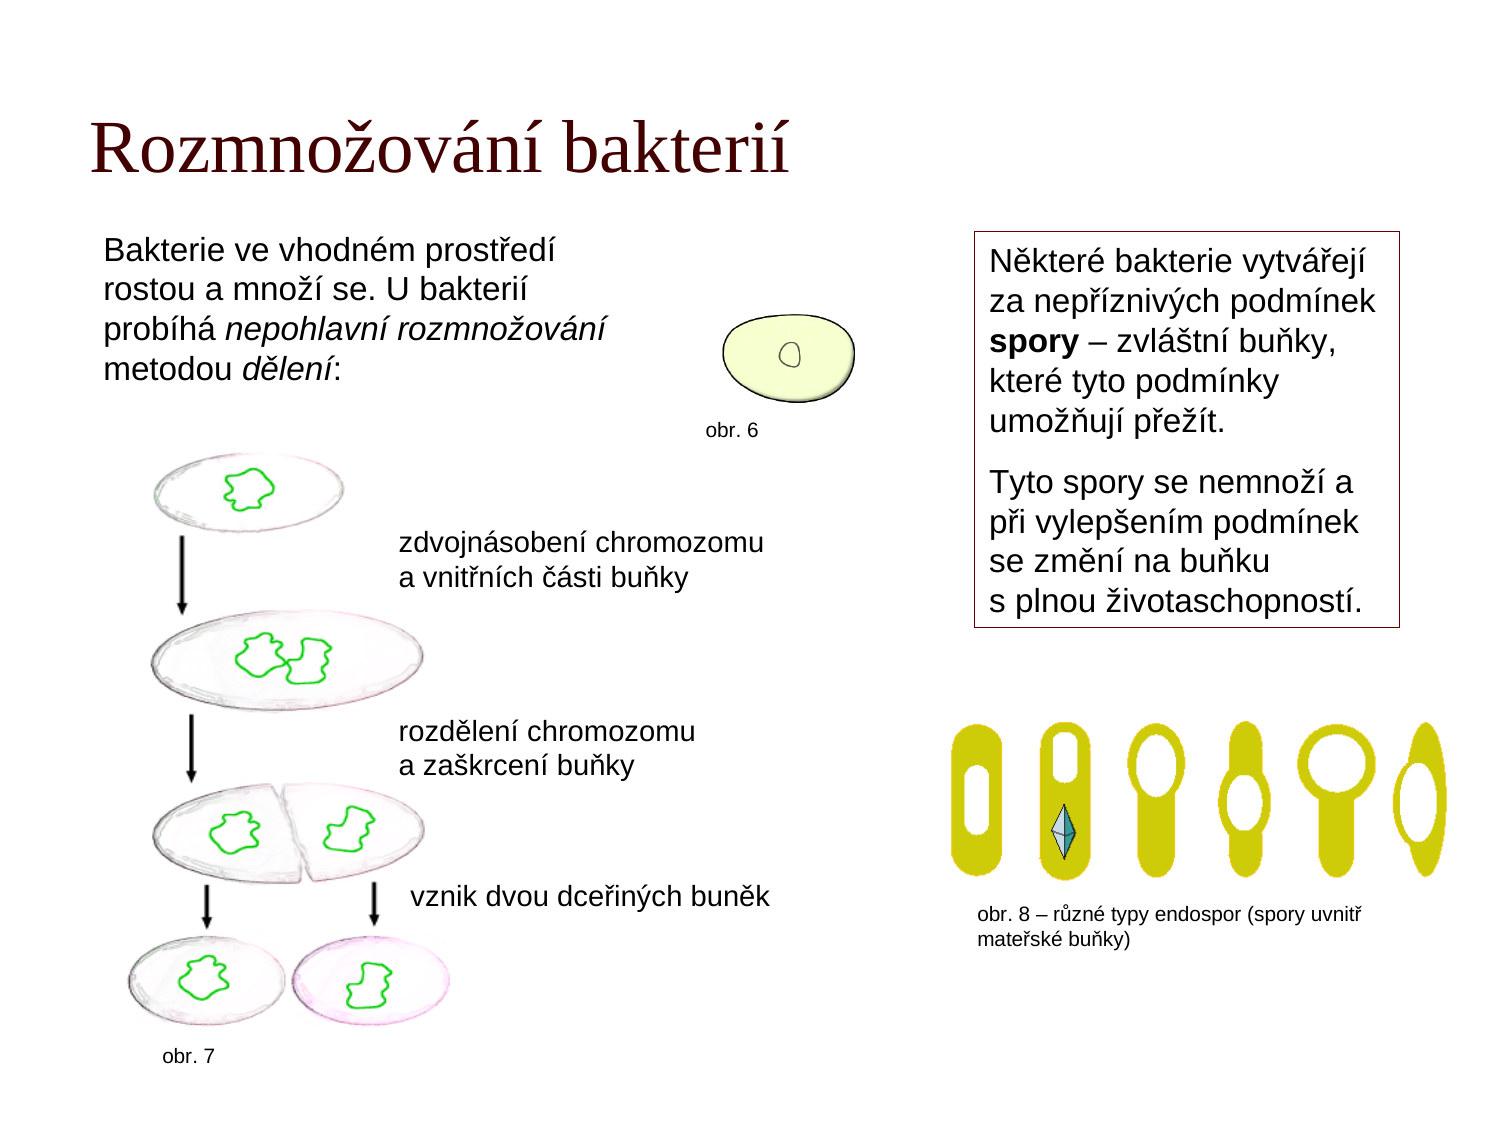

# Rozmnožování bakterií
Bakterie ve vhodném prostředí rostou a množí se. U bakterií probíhá nepohlavní rozmnožování metodou dělení:
Některé bakterie vytvářejí za nepříznivých podmínek spory – zvláštní buňky, které tyto podmínky umožňují přežít.
Tyto spory se nemnoží a
při vylepšením podmínek
se změní na buňku
s plnou životaschopností.
obr. 6
obr. 7
zdvojnásobení chromozomu a vnitřních části buňky
rozdělení chromozomu
a zaškrcení buňky
obr. 8 – různé typy endospor (spory uvnitř mateřské buňky)
vznik dvou dceřiných buněk